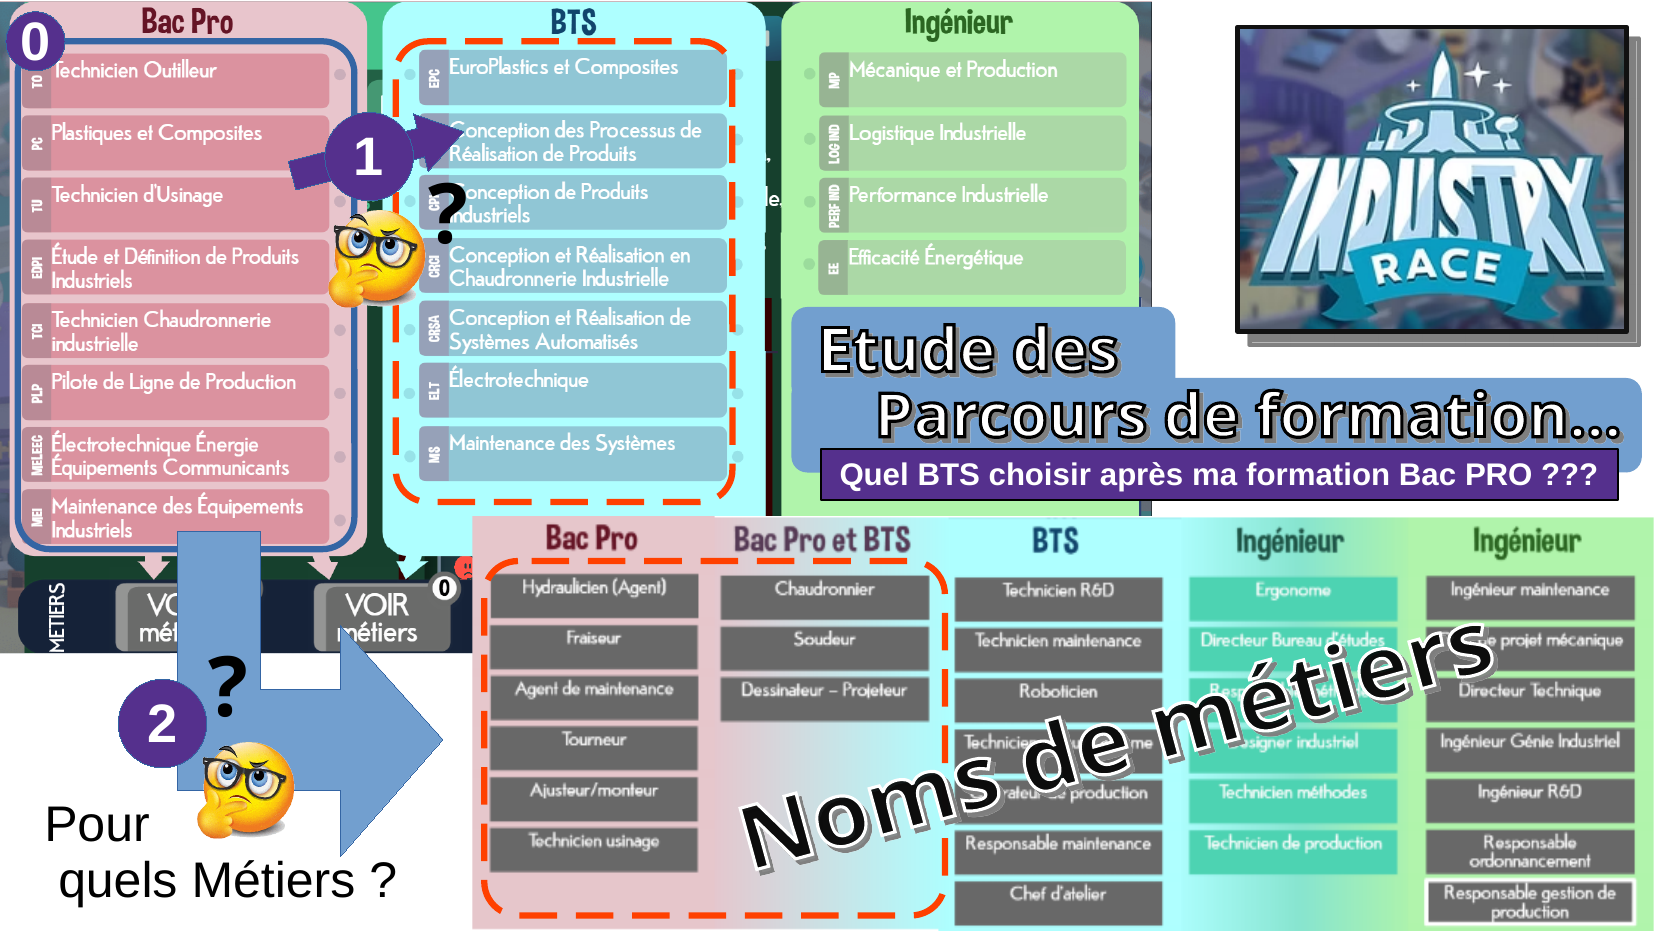

0
1
?
Etude des
 Parcours de formation...
Quel BTS choisir après ma formation Bac PRO ???
?
2
Noms de métiers
Pour
 quels Métiers ?